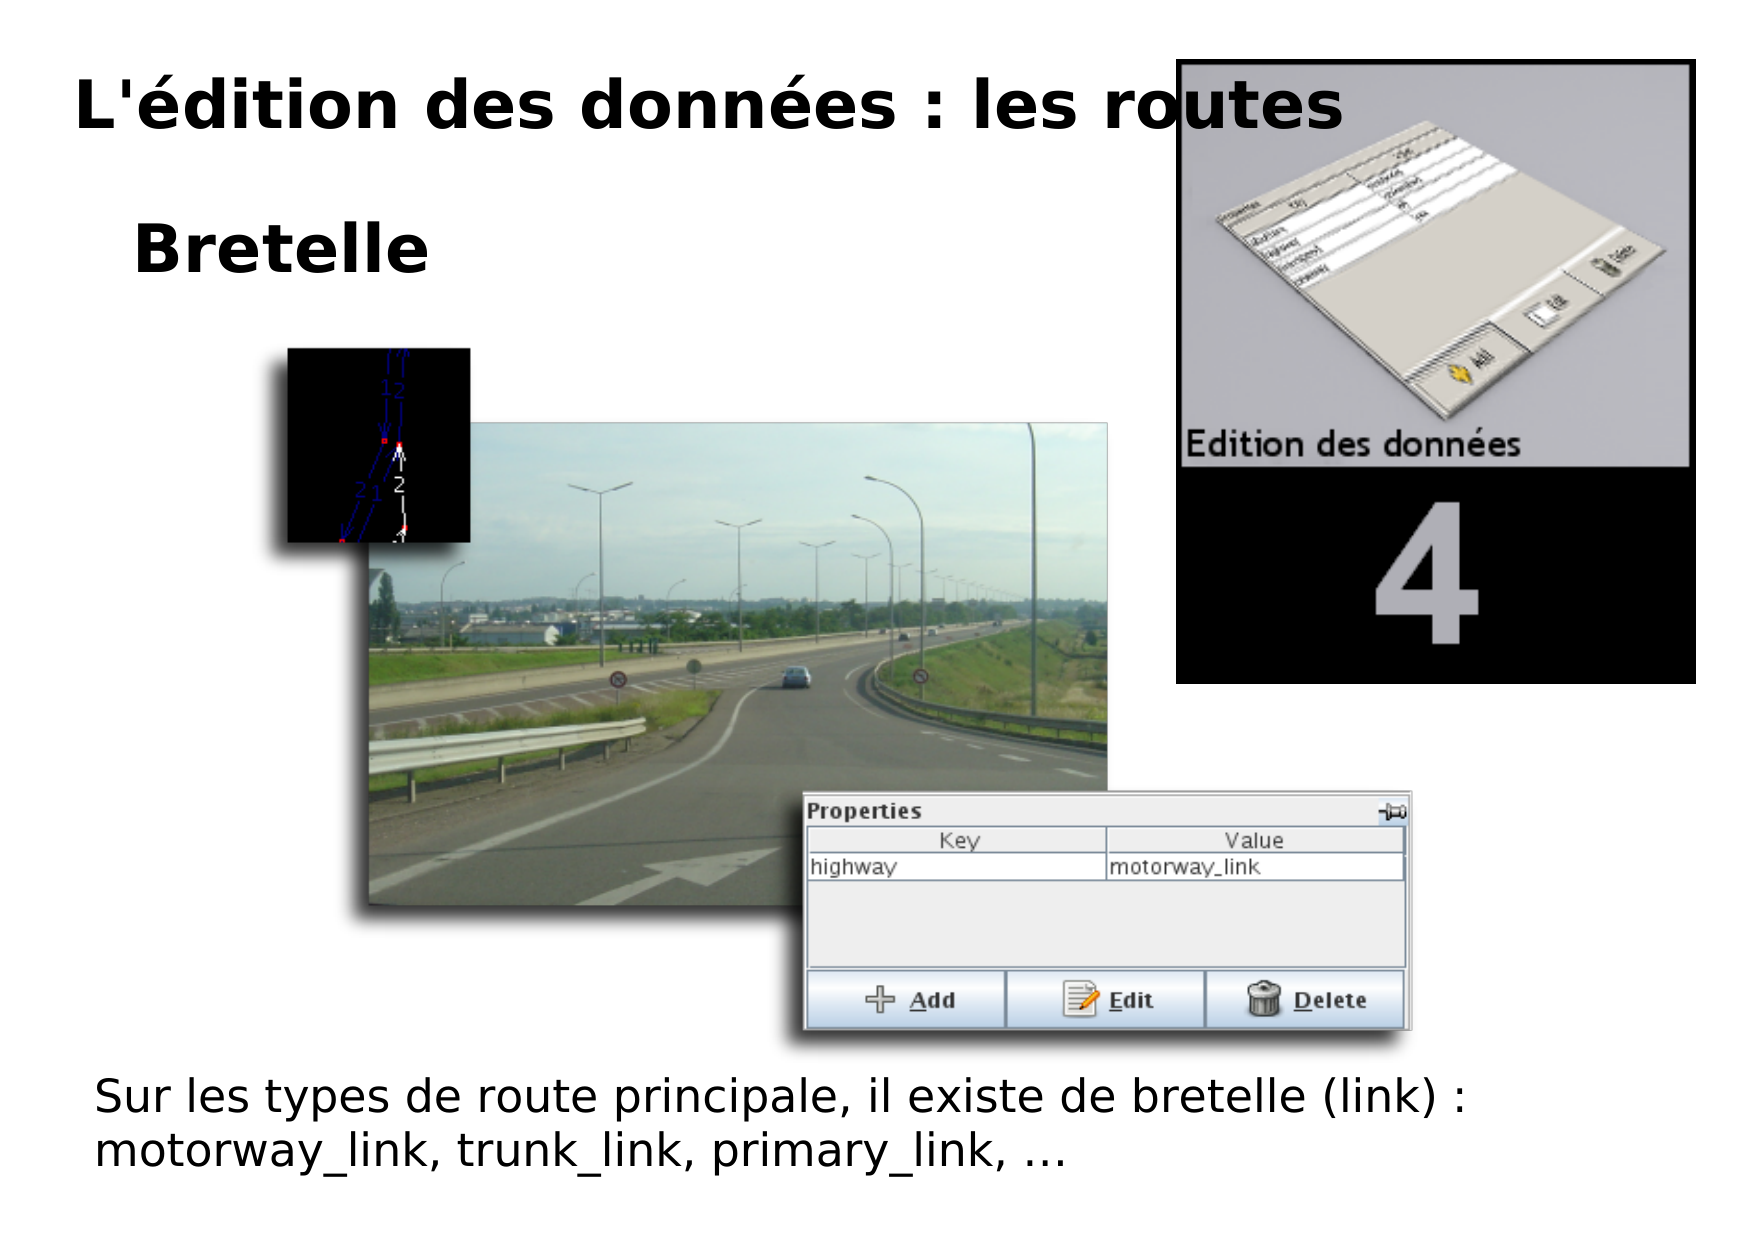

L'édition des données : les routes
Bretelle
Sur les types de route principale, il existe de bretelle (link) : motorway_link, trunk_link, primary_link, …